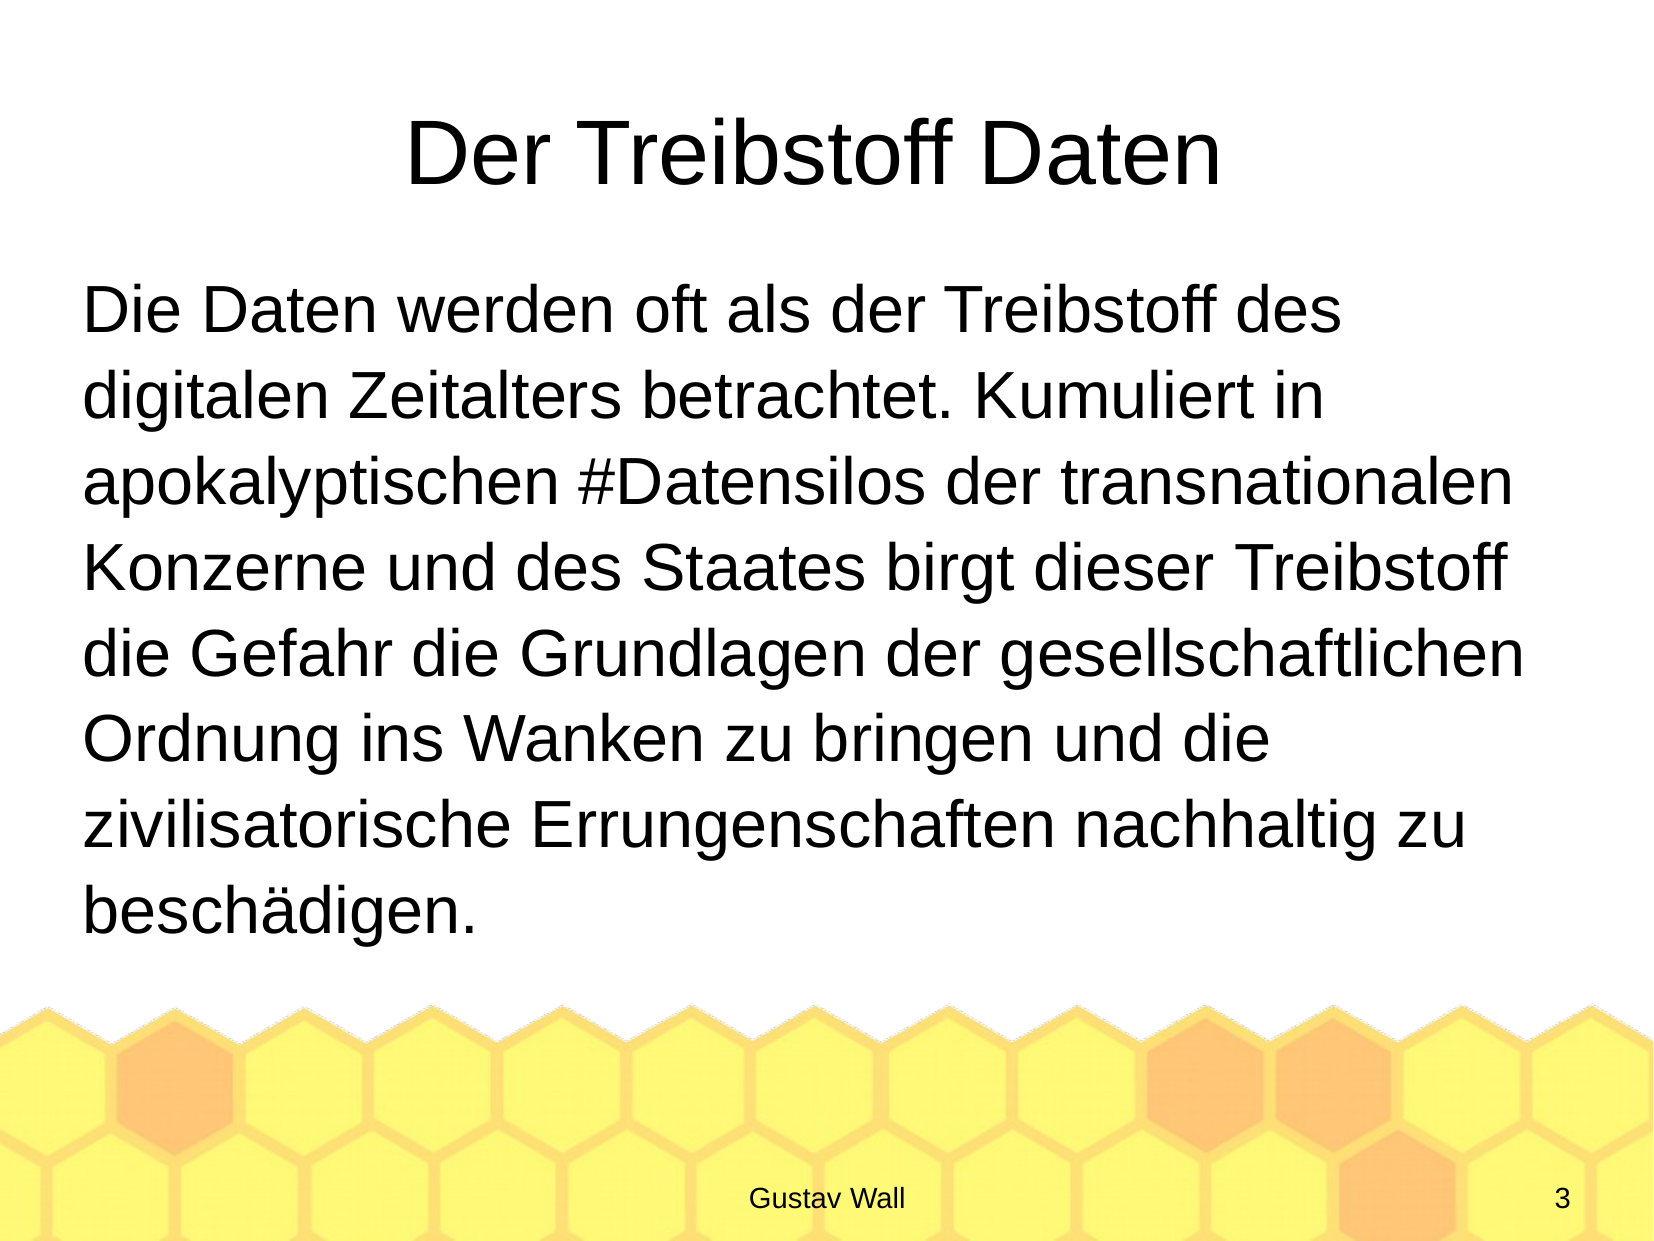

# Der Treibstoff Daten
Die Daten werden oft als der Treibstoff des digitalen Zeitalters betrachtet. Kumuliert in apokalyptischen #Datensilos der transnationalen Konzerne und des Staates birgt dieser Treibstoff die Gefahr die Grundlagen der gesellschaftlichen Ordnung ins Wanken zu bringen und die zivilisatorische Errungenschaften nachhaltig zu beschädigen.
Gustav Wall
3